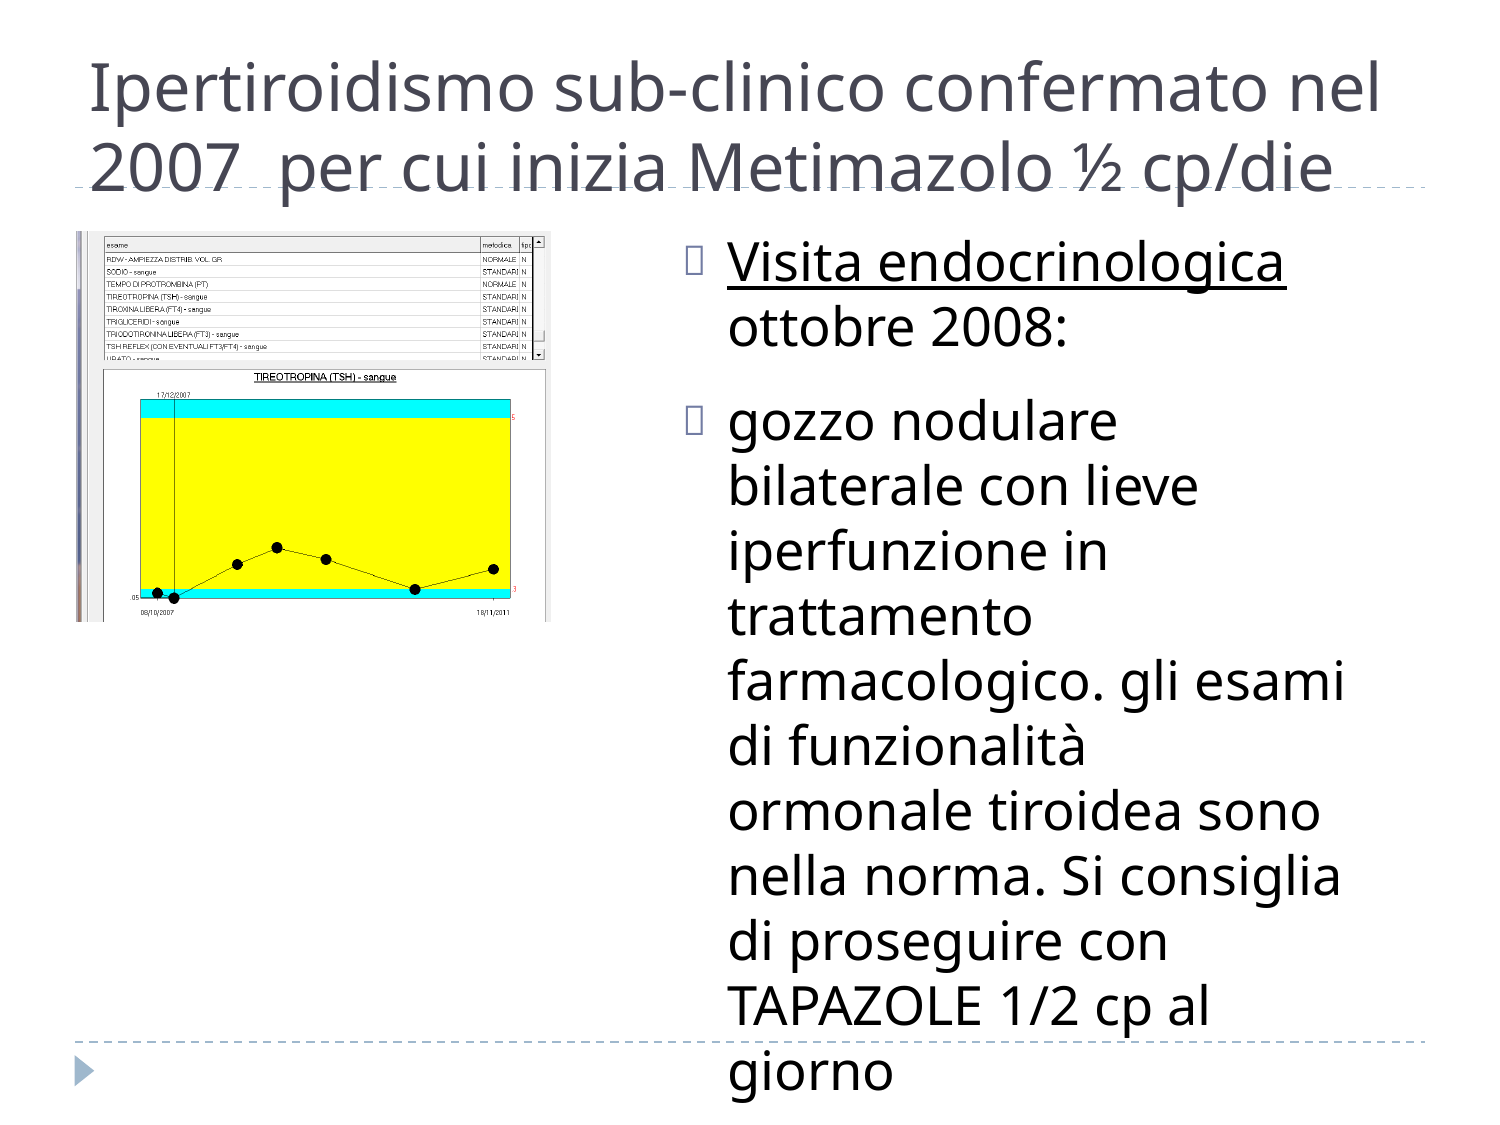

# Ipertiroidismo sub-clinico confermato nel 2007 per cui inizia Metimazolo ½ cp/die
Visita endocrinologica ottobre 2008:
gozzo nodulare bilaterale con lieve iperfunzione in trattamento farmacologico. gli esami di funzionalità ormonale tiroidea sono nella norma. Si consiglia di proseguire con TAPAZOLE 1/2 cp al giorno